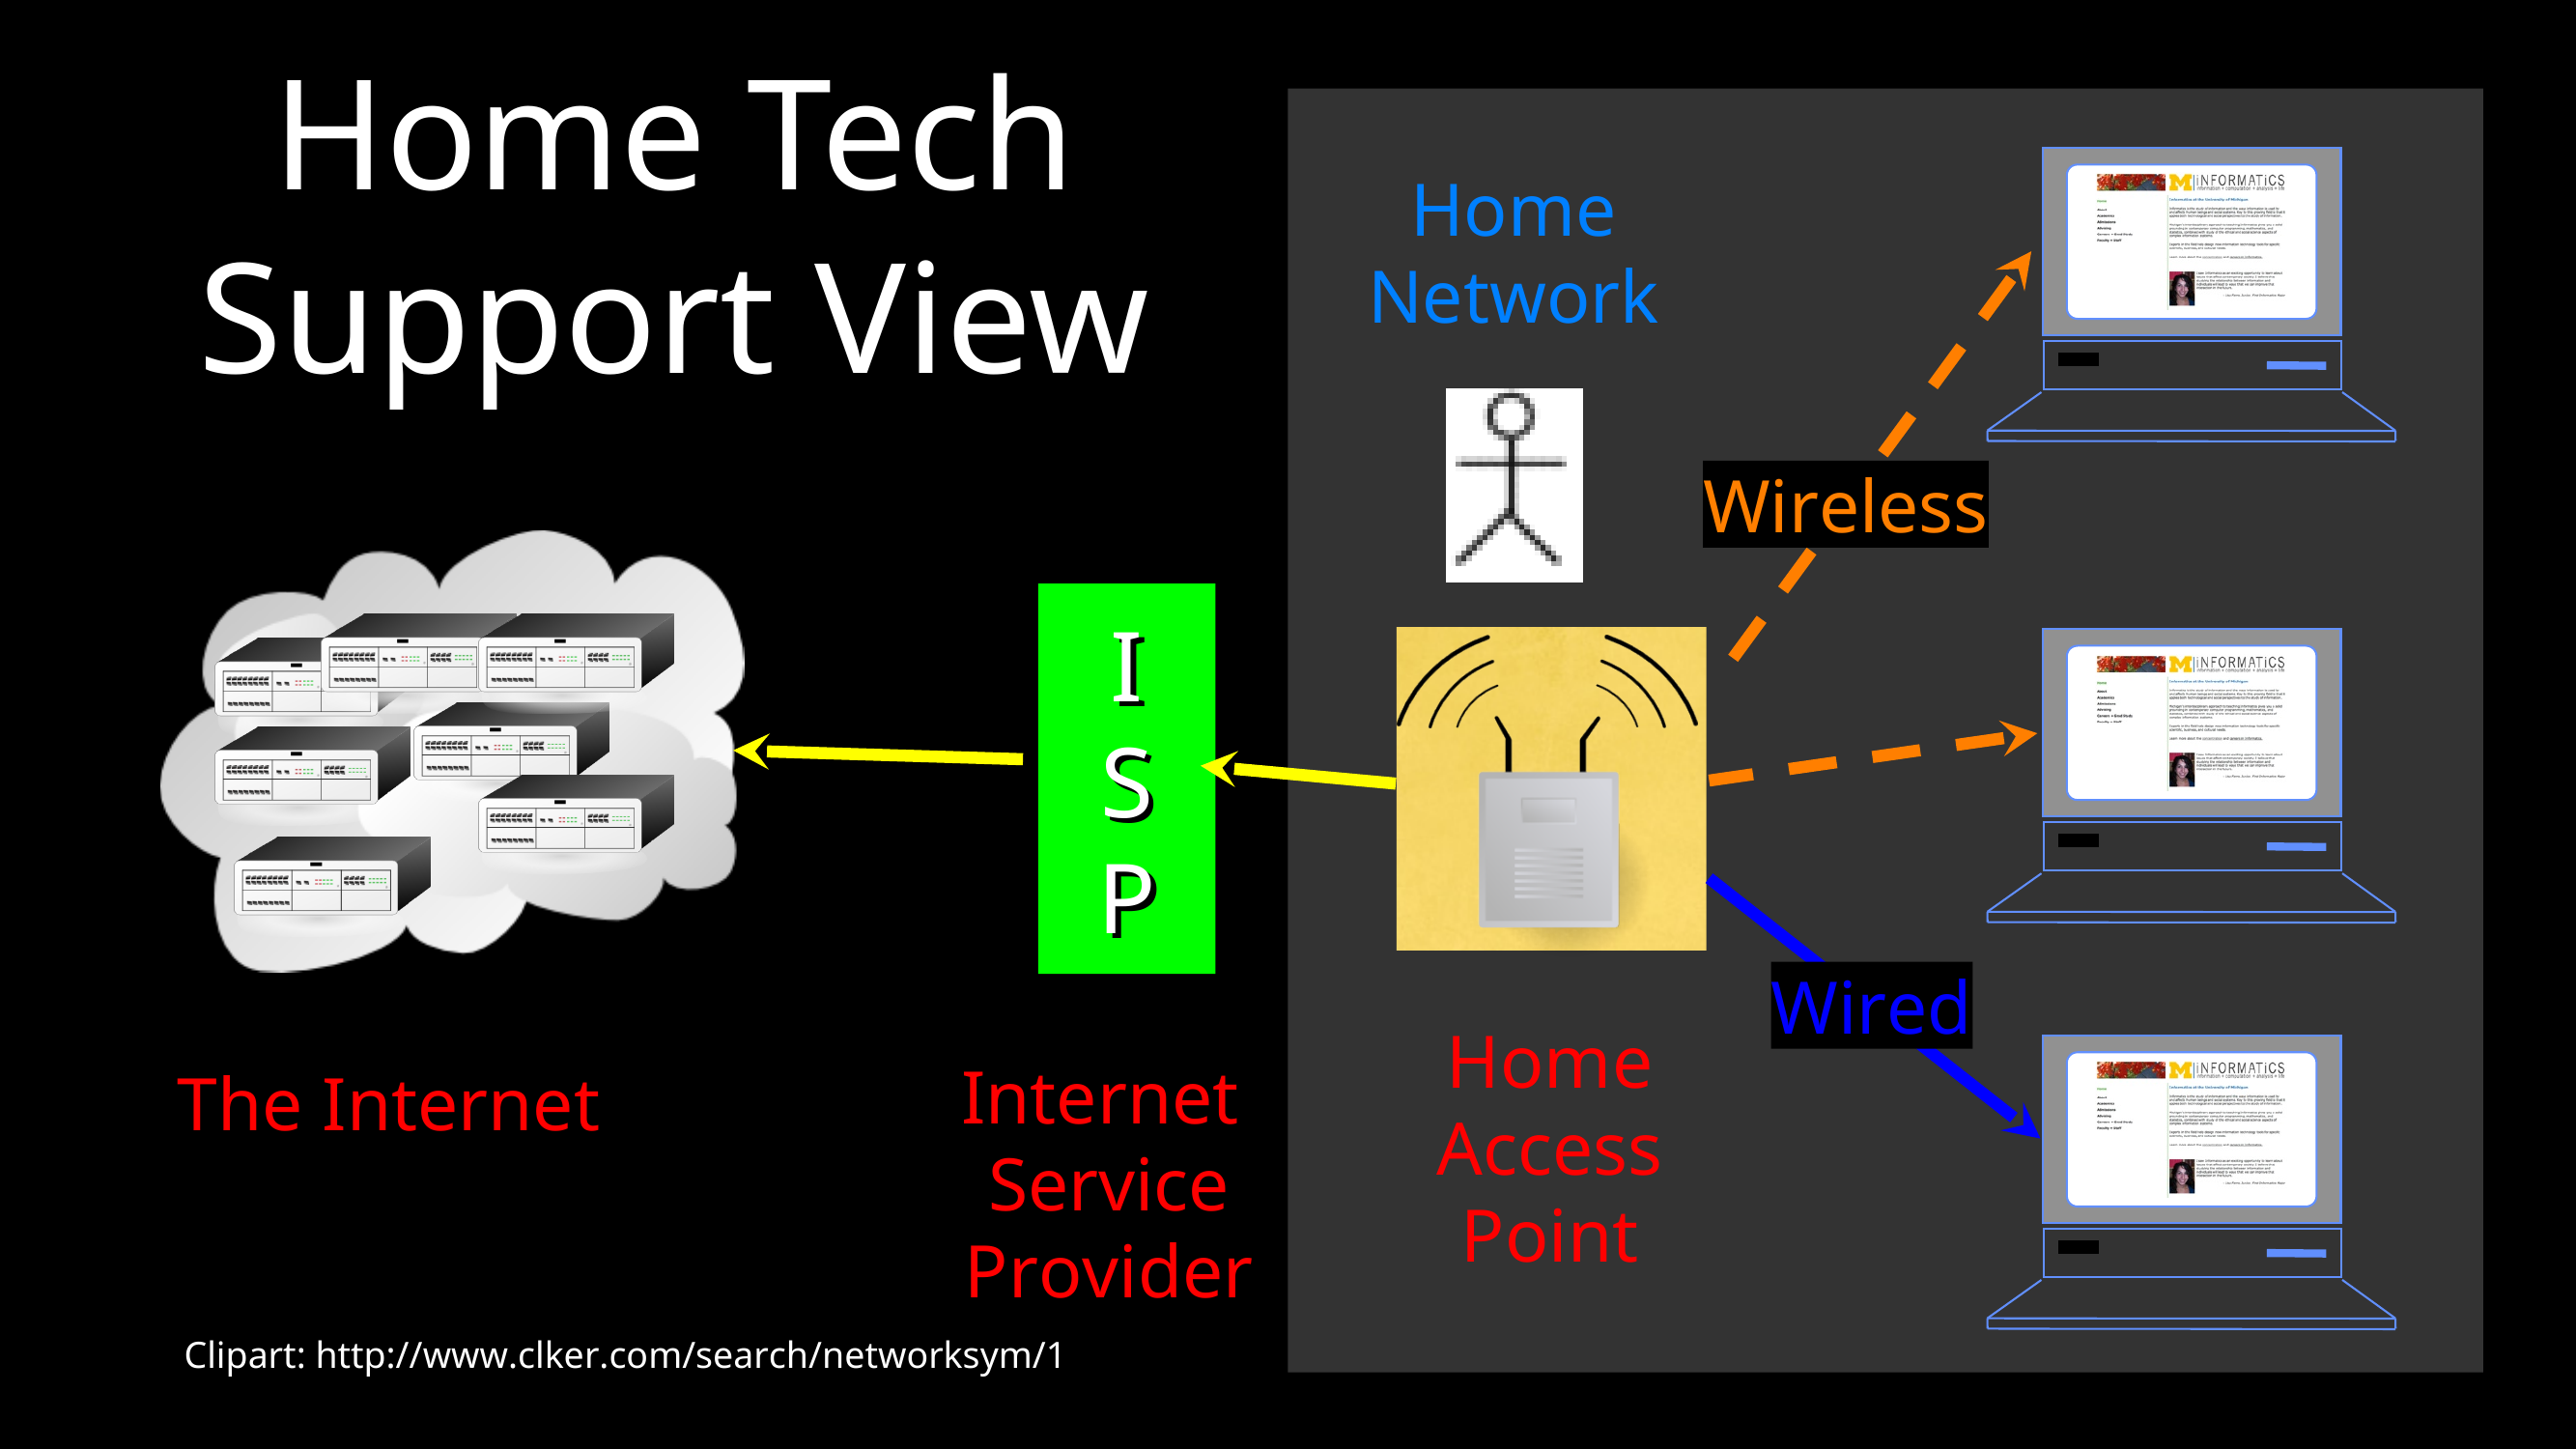

# Home Tech Support View
Home
Network
Wireless
I
S
P
Wired
Home
Access
Point
Internet
Service
Provider
The Internet
Clipart: http://www.clker.com/search/networksym/1